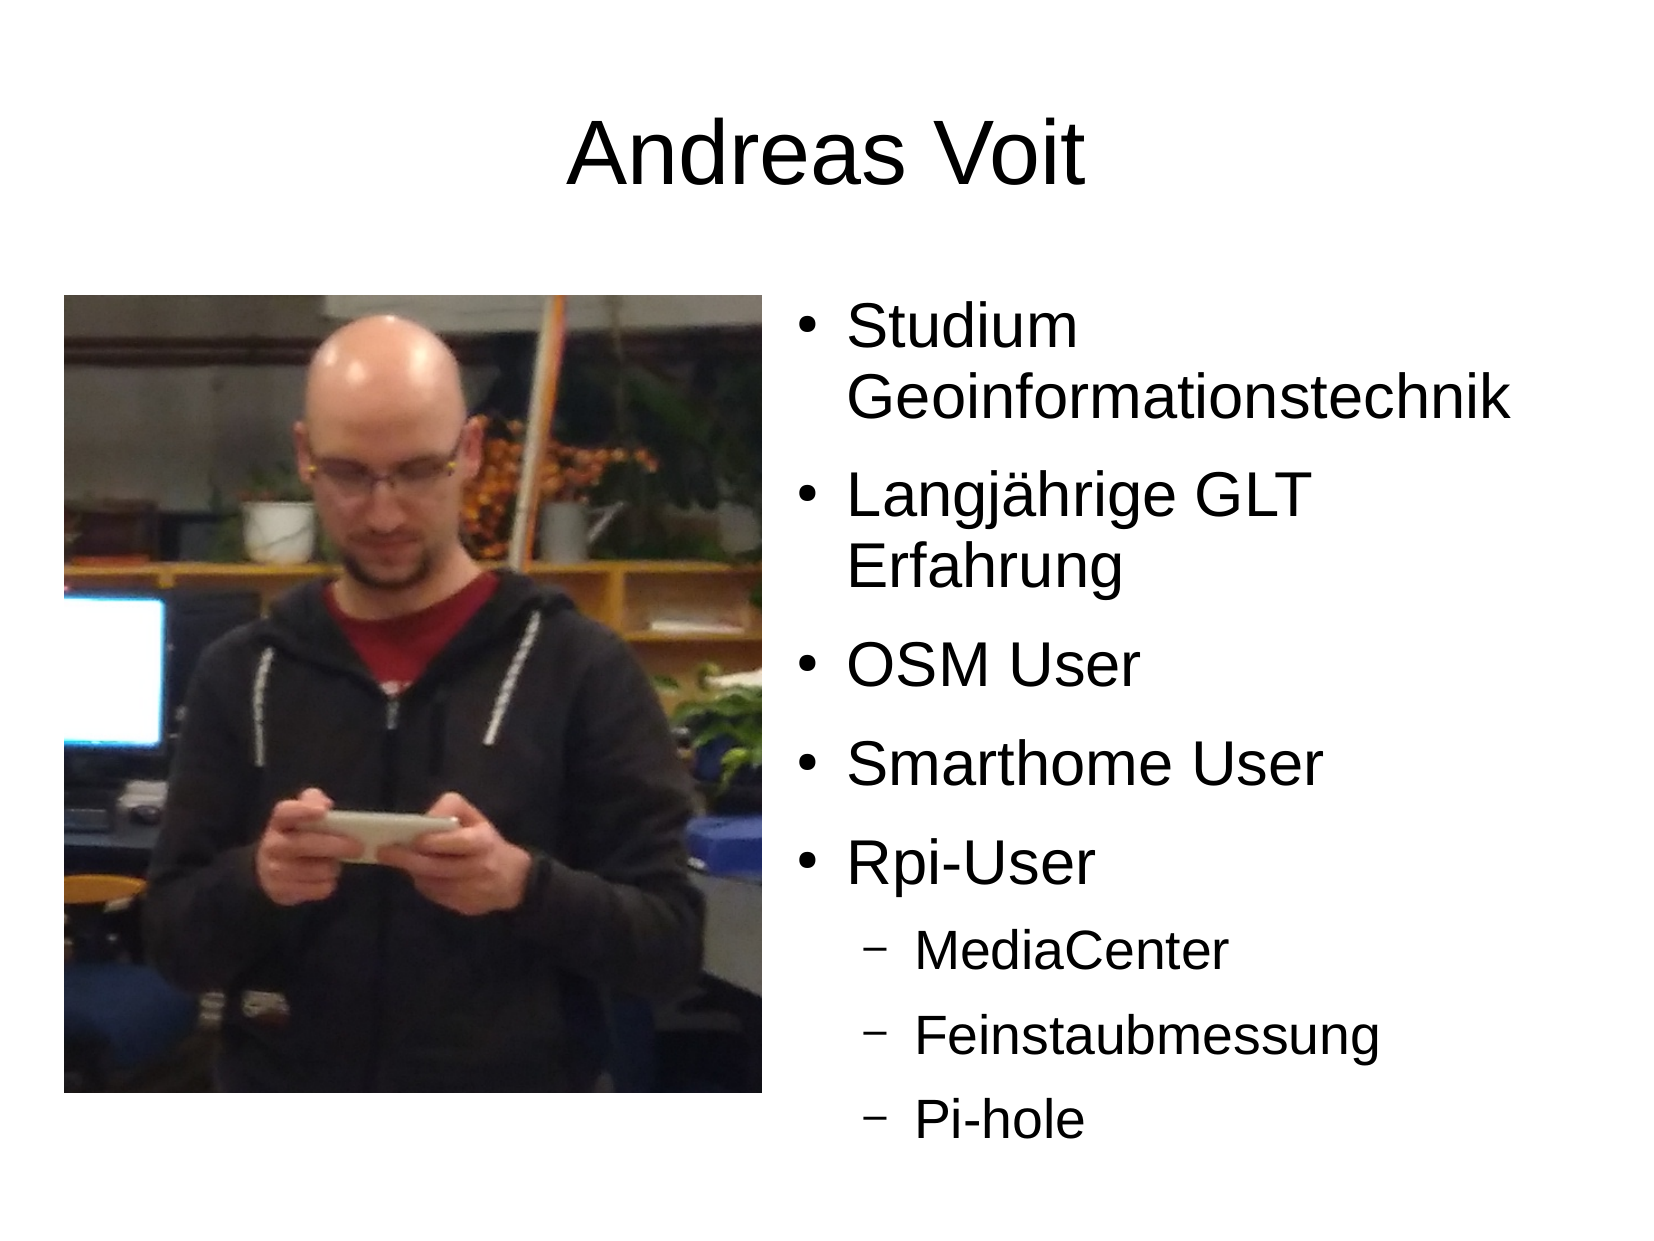

# Andreas Voit
Studium Geoinformationstechnik
Langjährige GLT Erfahrung
OSM User
Smarthome User
Rpi-User
MediaCenter
Feinstaubmessung
Pi-hole